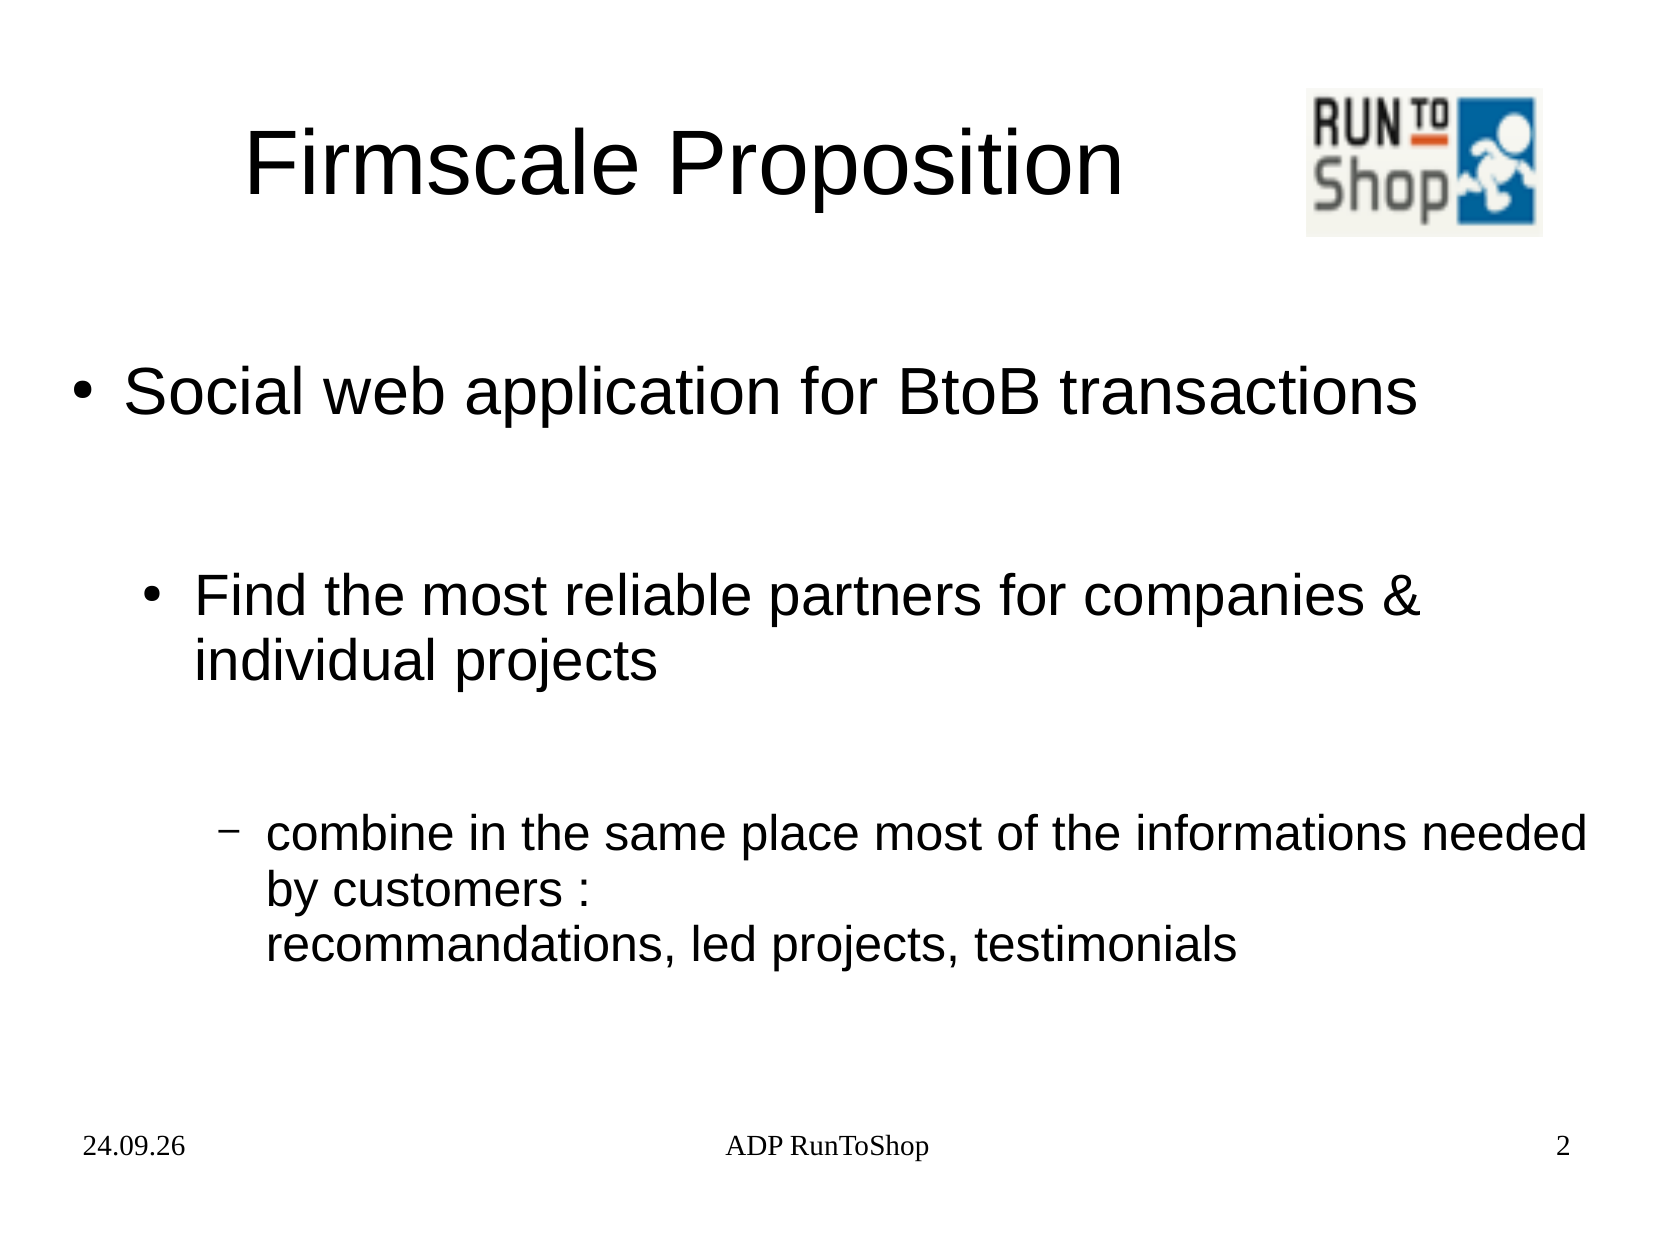

# Firmscale Proposition
Social web application for BtoB transactions
Find the most reliable partners for companies & individual projects
combine in the same place most of the informations needed by customers : 										recommandations, led projects, testimonials
ADP RunToShop
2